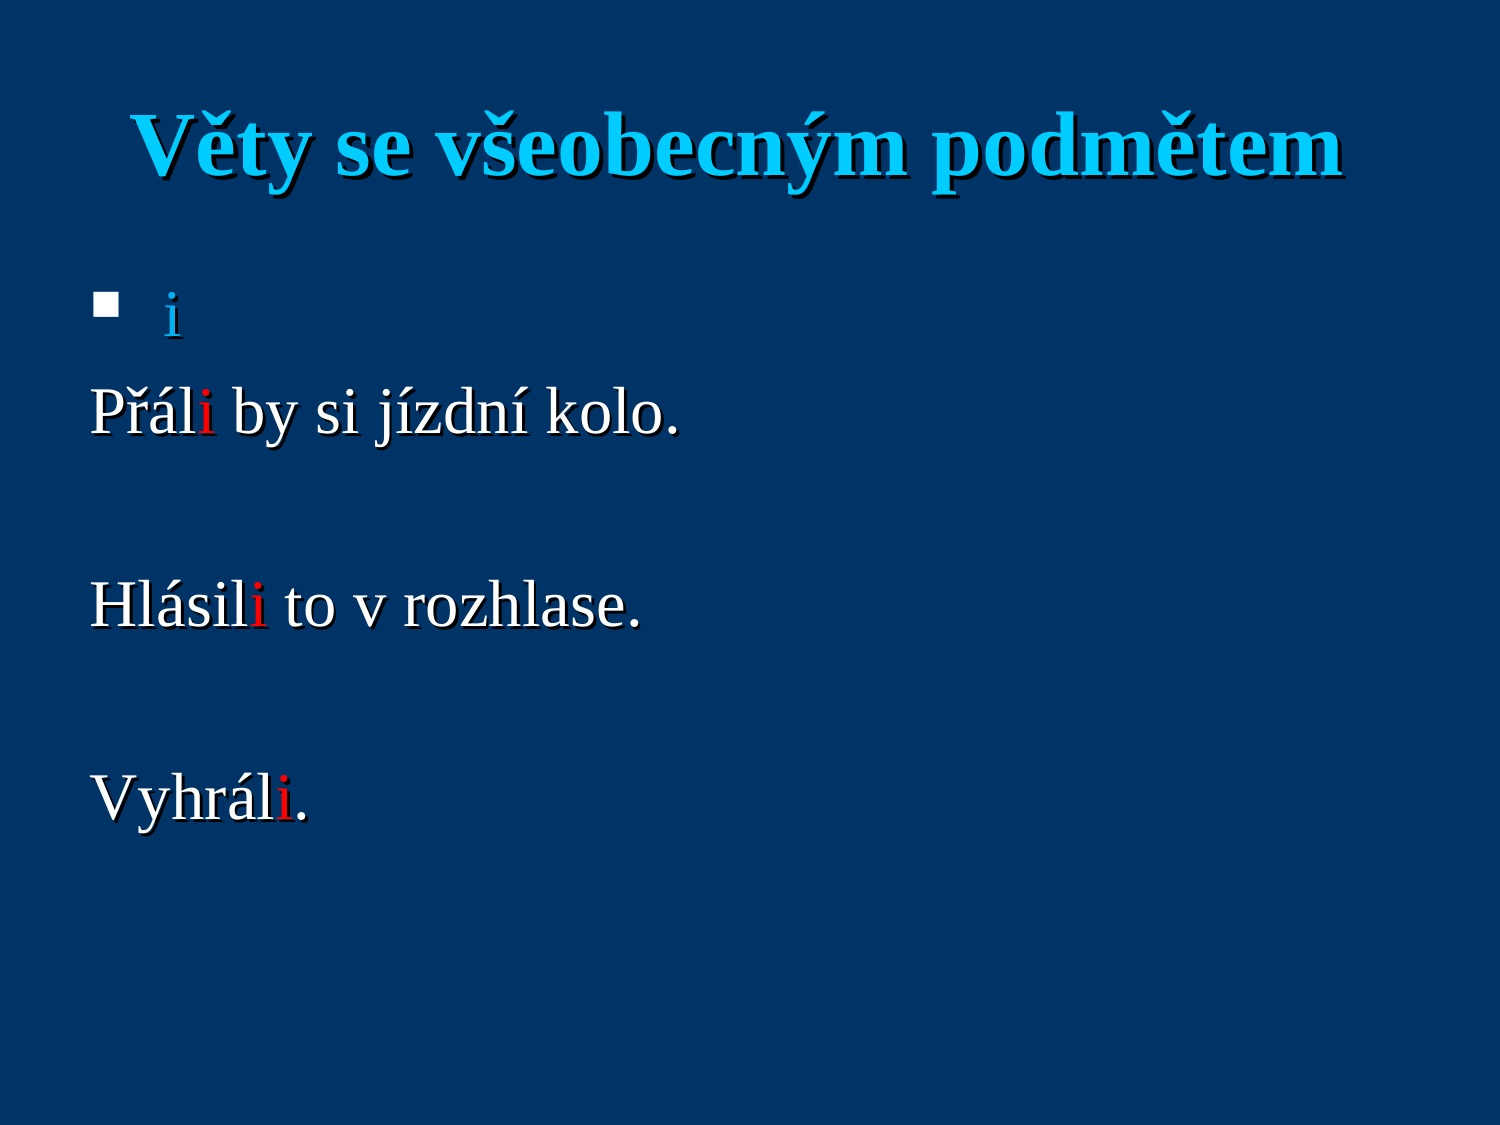

Věty se všeobecným podmětem
 i
Přáli by si jízdní kolo.
Hlásili to v rozhlase.
Vyhráli.